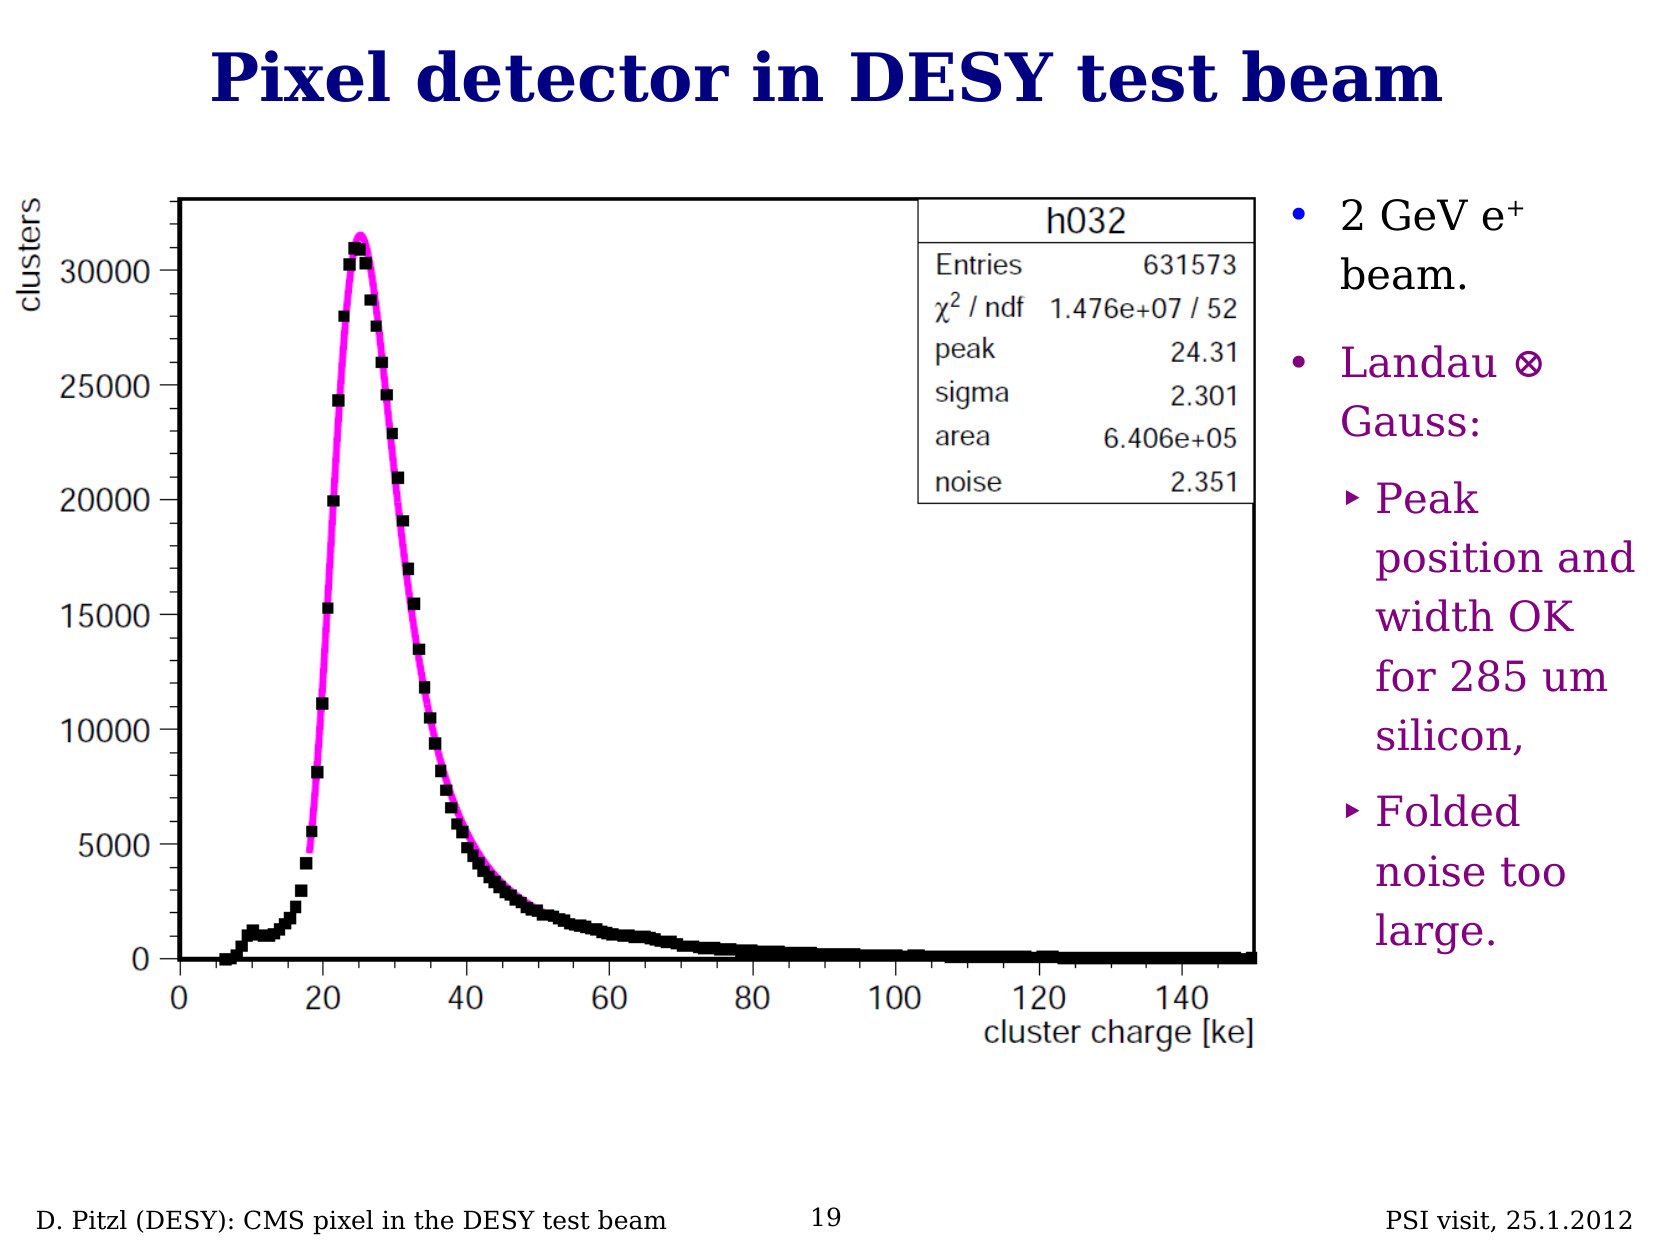

# Pixel detector in DESY test beam
2 GeV e+ beam.
Landau ⊗ Gauss:
Peak position and width OK for 285 um silicon,
Folded noise too large.